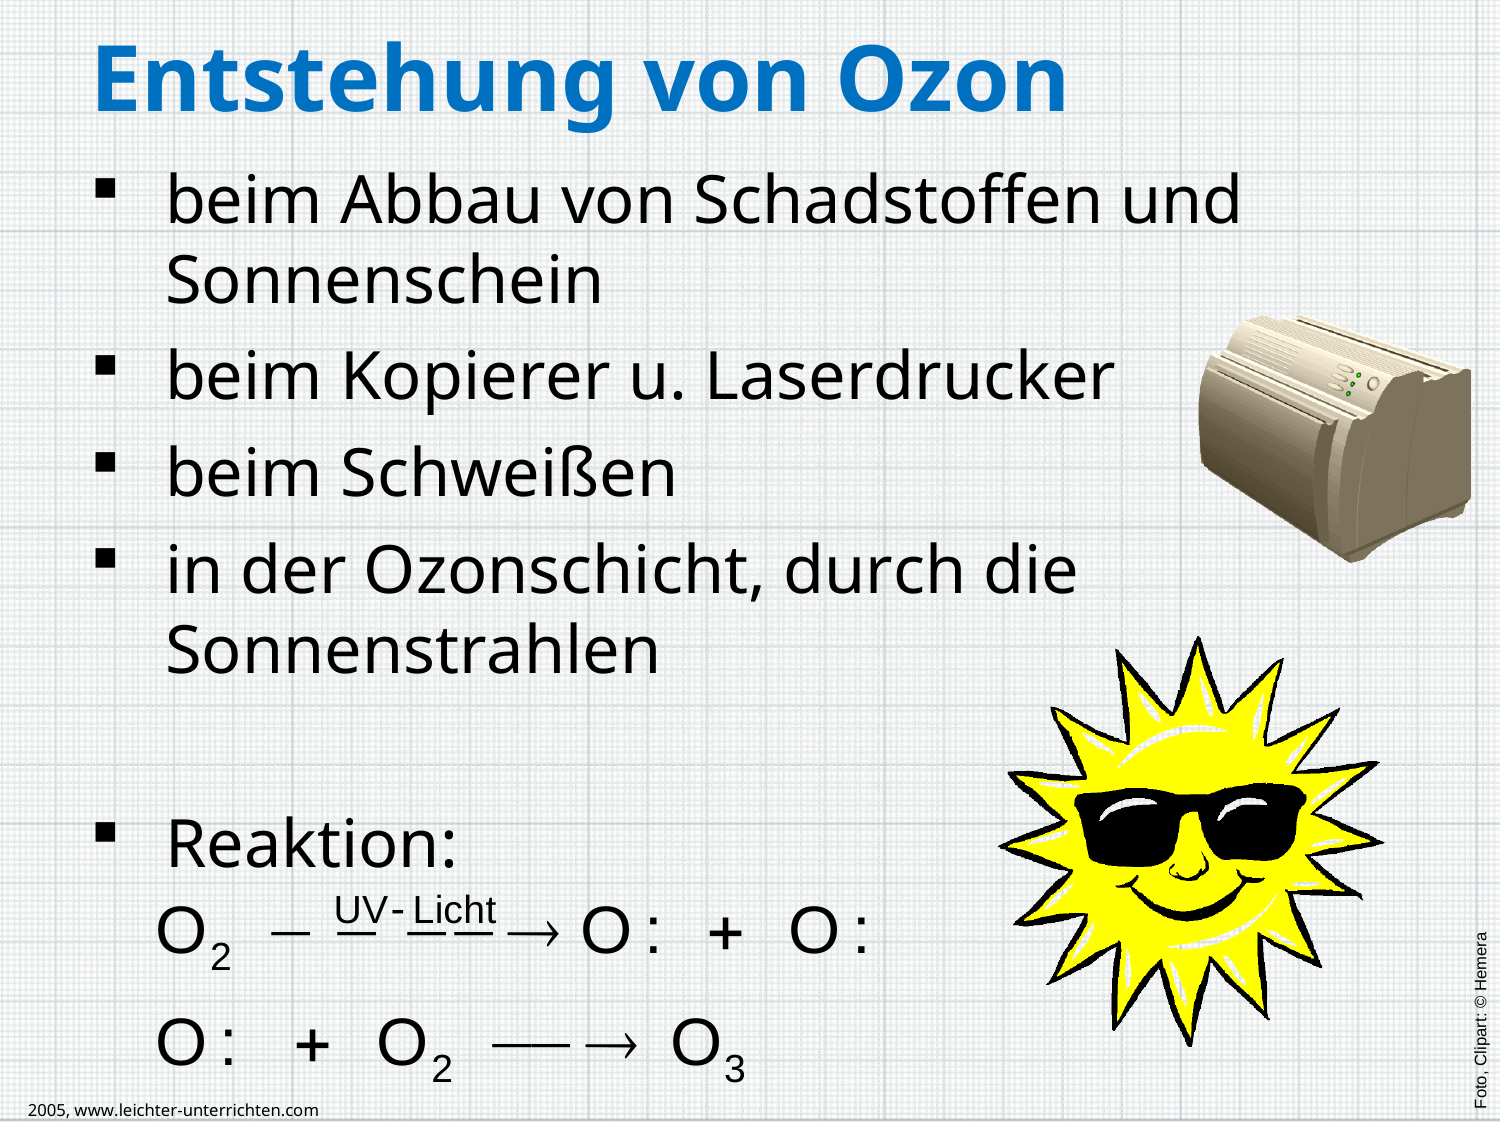

# Entstehung von Ozon
beim Abbau von Schadstoffen und Sonnenschein
beim Kopierer u. Laserdrucker
beim Schweißen
in der Ozonschicht, durch die Sonnenstrahlen
Reaktion:
Foto, Clipart: © Hemera